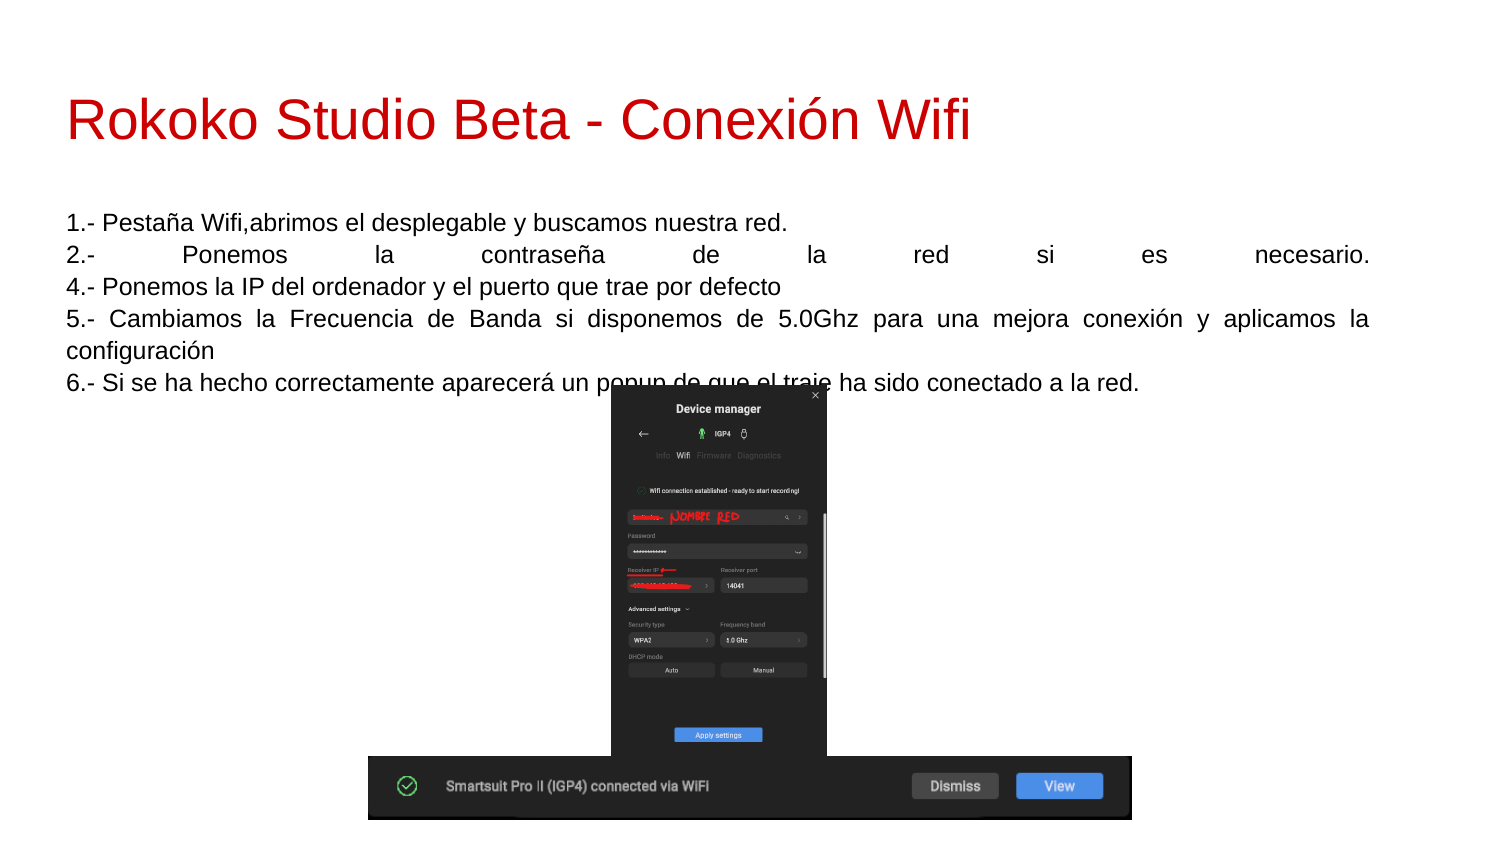

# Rokoko Studio Beta - Conexión Wifi
1.- Pestaña Wifi,abrimos el desplegable y buscamos nuestra red.
2.- Ponemos la contraseña de la red si es necesario.
4.- Ponemos la IP del ordenador y el puerto que trae por defecto
5.- Cambiamos la Frecuencia de Banda si disponemos de 5.0Ghz para una mejora conexión y aplicamos la configuración
6.- Si se ha hecho correctamente aparecerá un popup de que el traje ha sido conectado a la red.